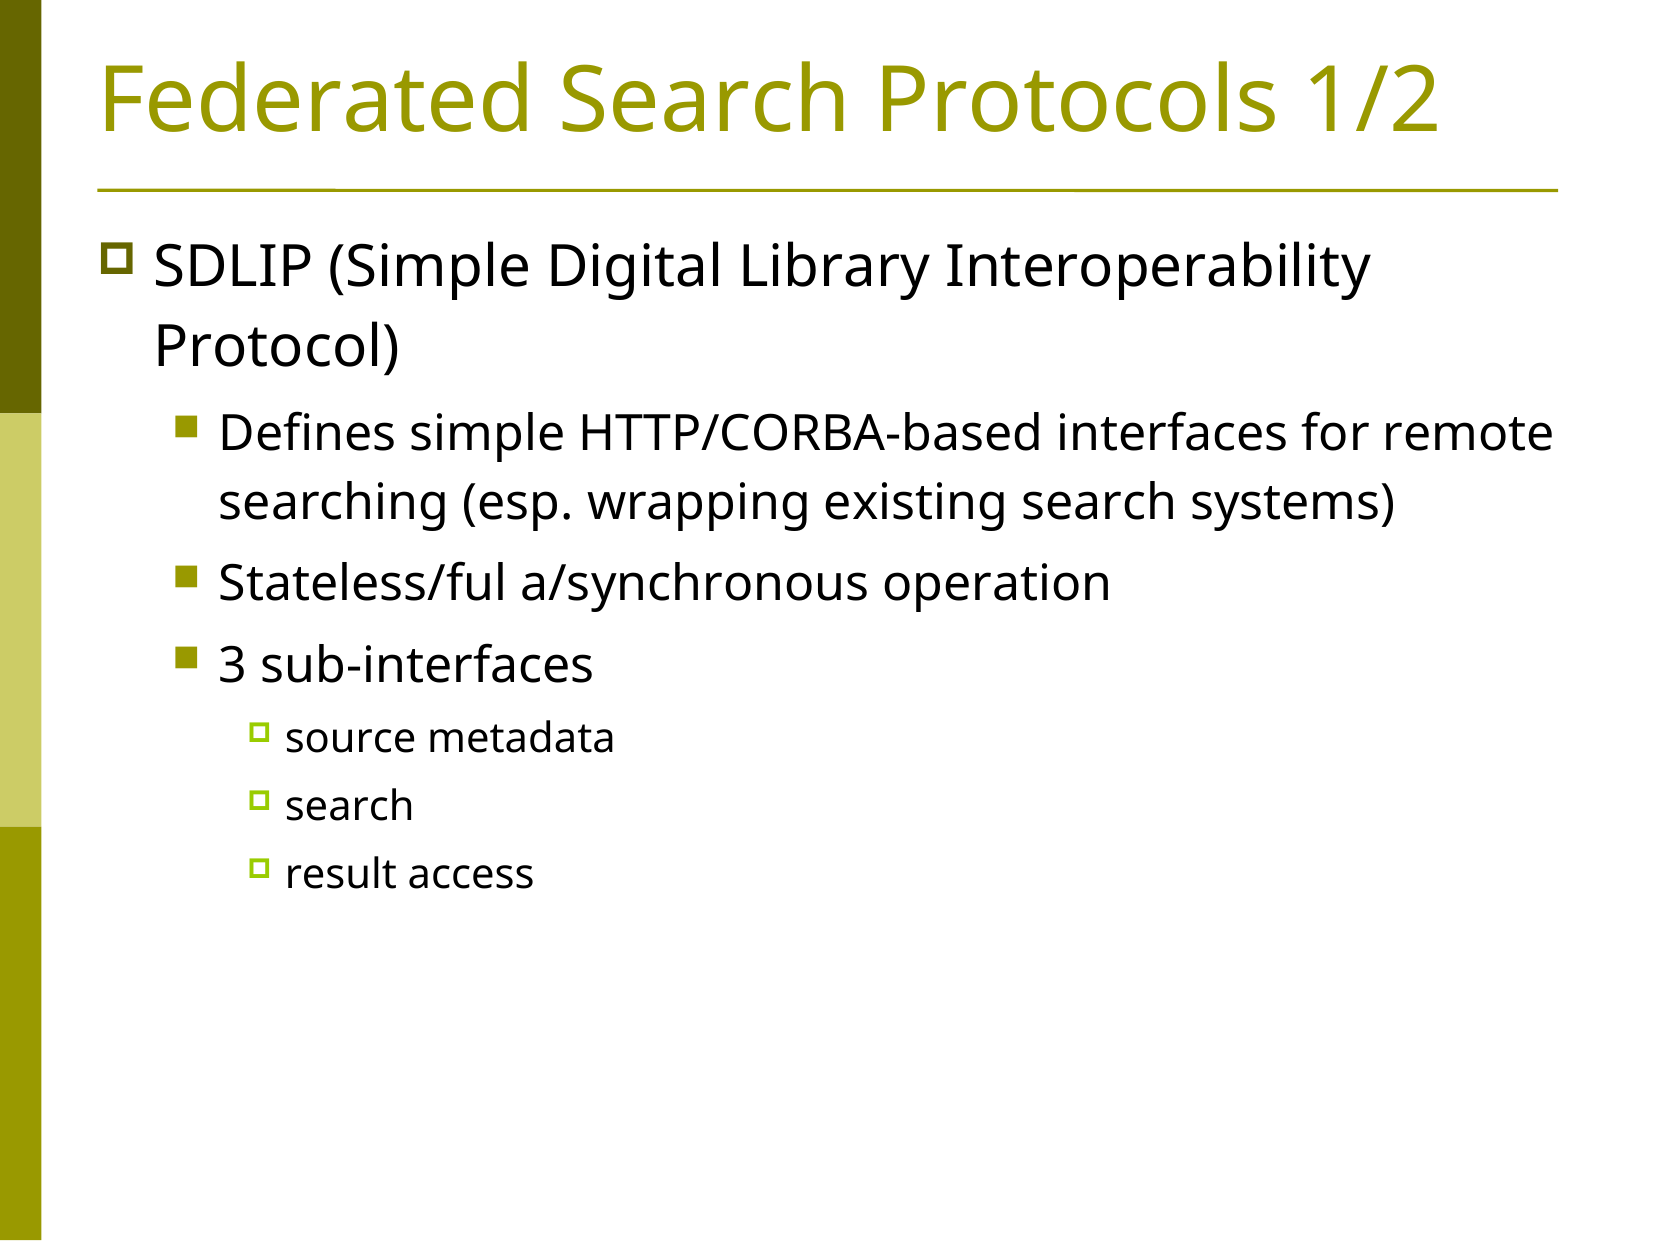

# Federated Search Protocols 1/2
SDLIP (Simple Digital Library Interoperability Protocol)
Defines simple HTTP/CORBA-based interfaces for remote searching (esp. wrapping existing search systems)
Stateless/ful a/synchronous operation
3 sub-interfaces
source metadata
search
result access